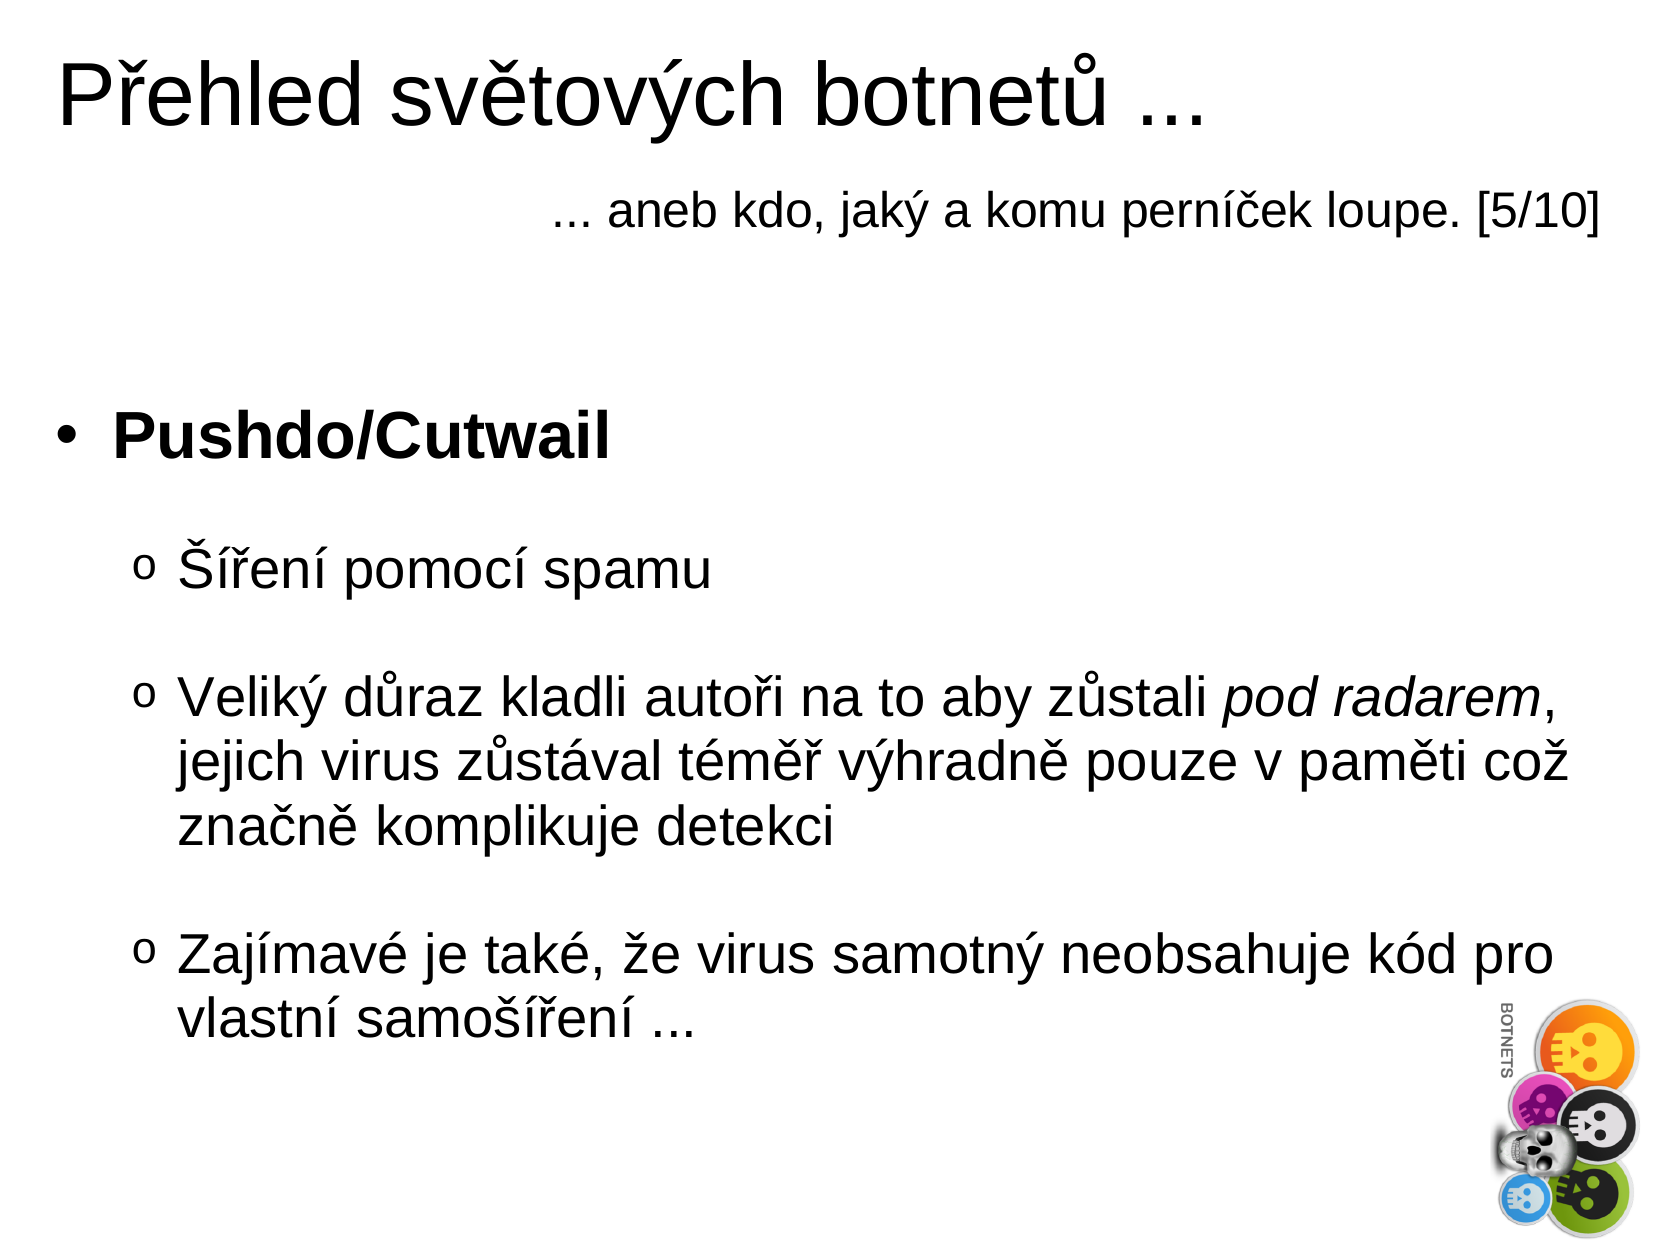

# Přehled světových botnetů ... ... aneb kdo, jaký a komu perníček loupe. [5/10]
Pushdo/Cutwail
Šíření pomocí spamu
Veliký důraz kladli autoři na to aby zůstali pod radarem, jejich virus zůstával téměř výhradně pouze v paměti což značně komplikuje detekci
Zajímavé je také, že virus samotný neobsahuje kód pro vlastní samošíření ...